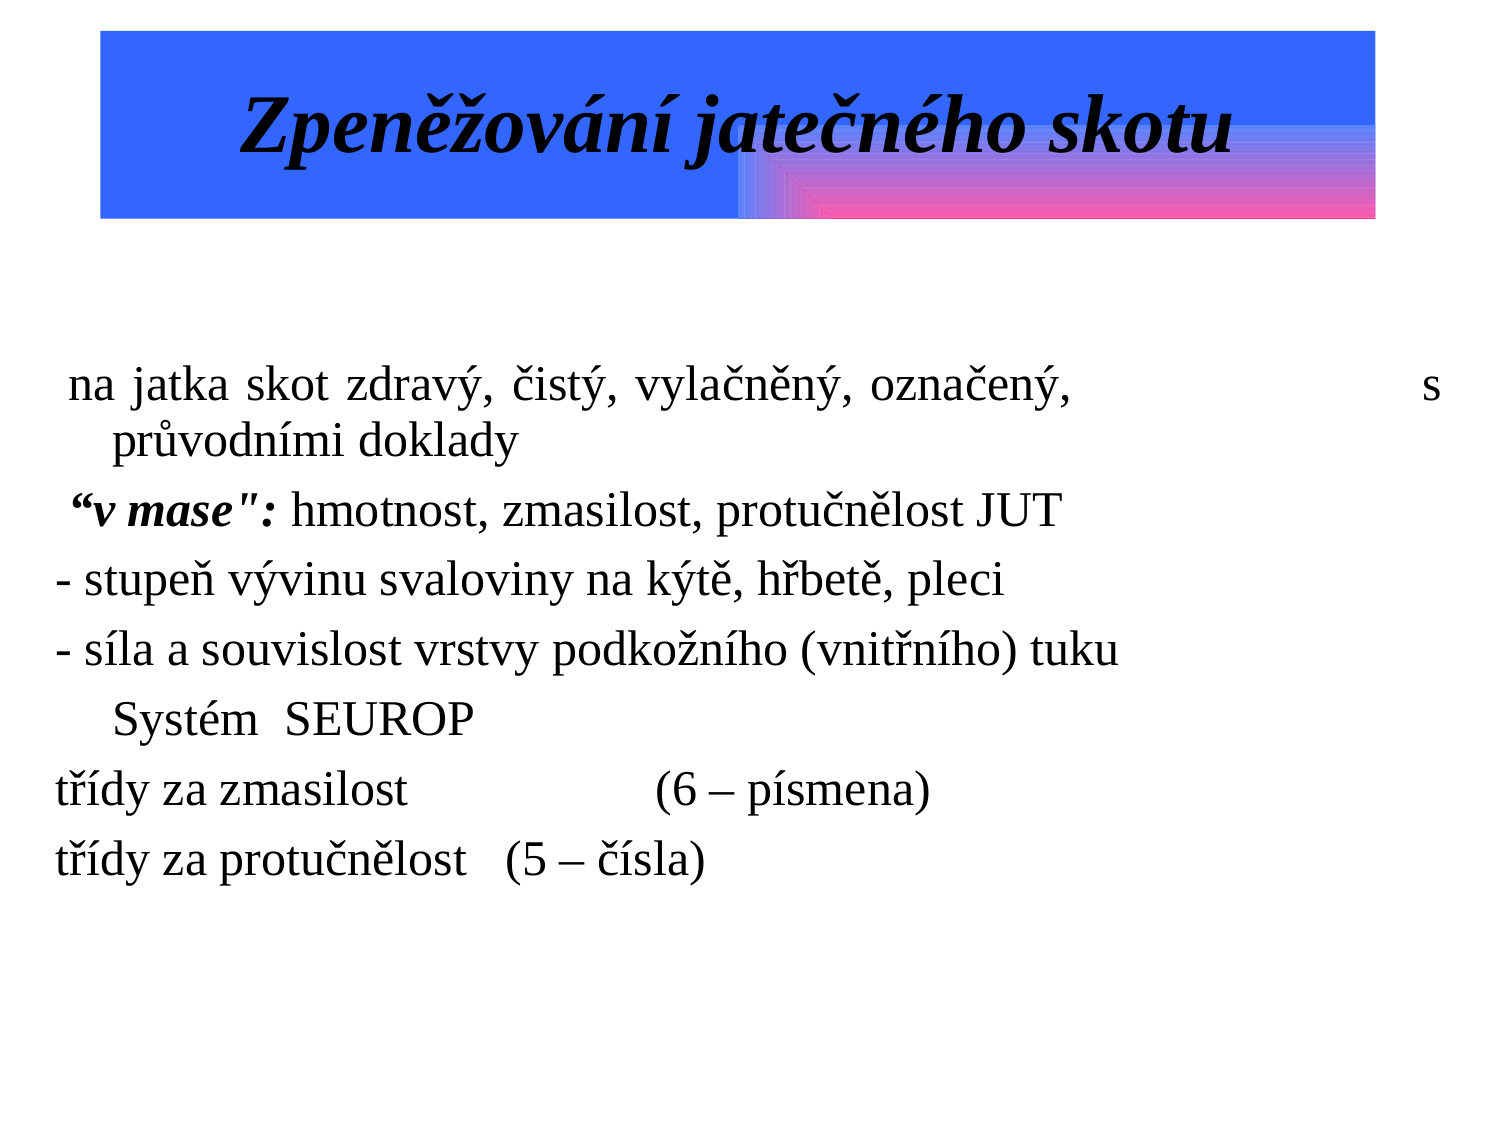

Zpeněžování jatečného skotu
# na jatka skot zdravý, čistý, vylačněný, označený, s průvodními doklady
 “v mase": hmotnost, zmasilost, protučnělost JUT
- stupeň vývinu svaloviny na kýtě, hřbetě, pleci
- síla a souvislost vrstvy podkožního (vnitřního) tuku
	Systém SEUROP
třídy za zmasilost	 	(6 – písmena)
třídy za protučnělost 	(5 – čísla)